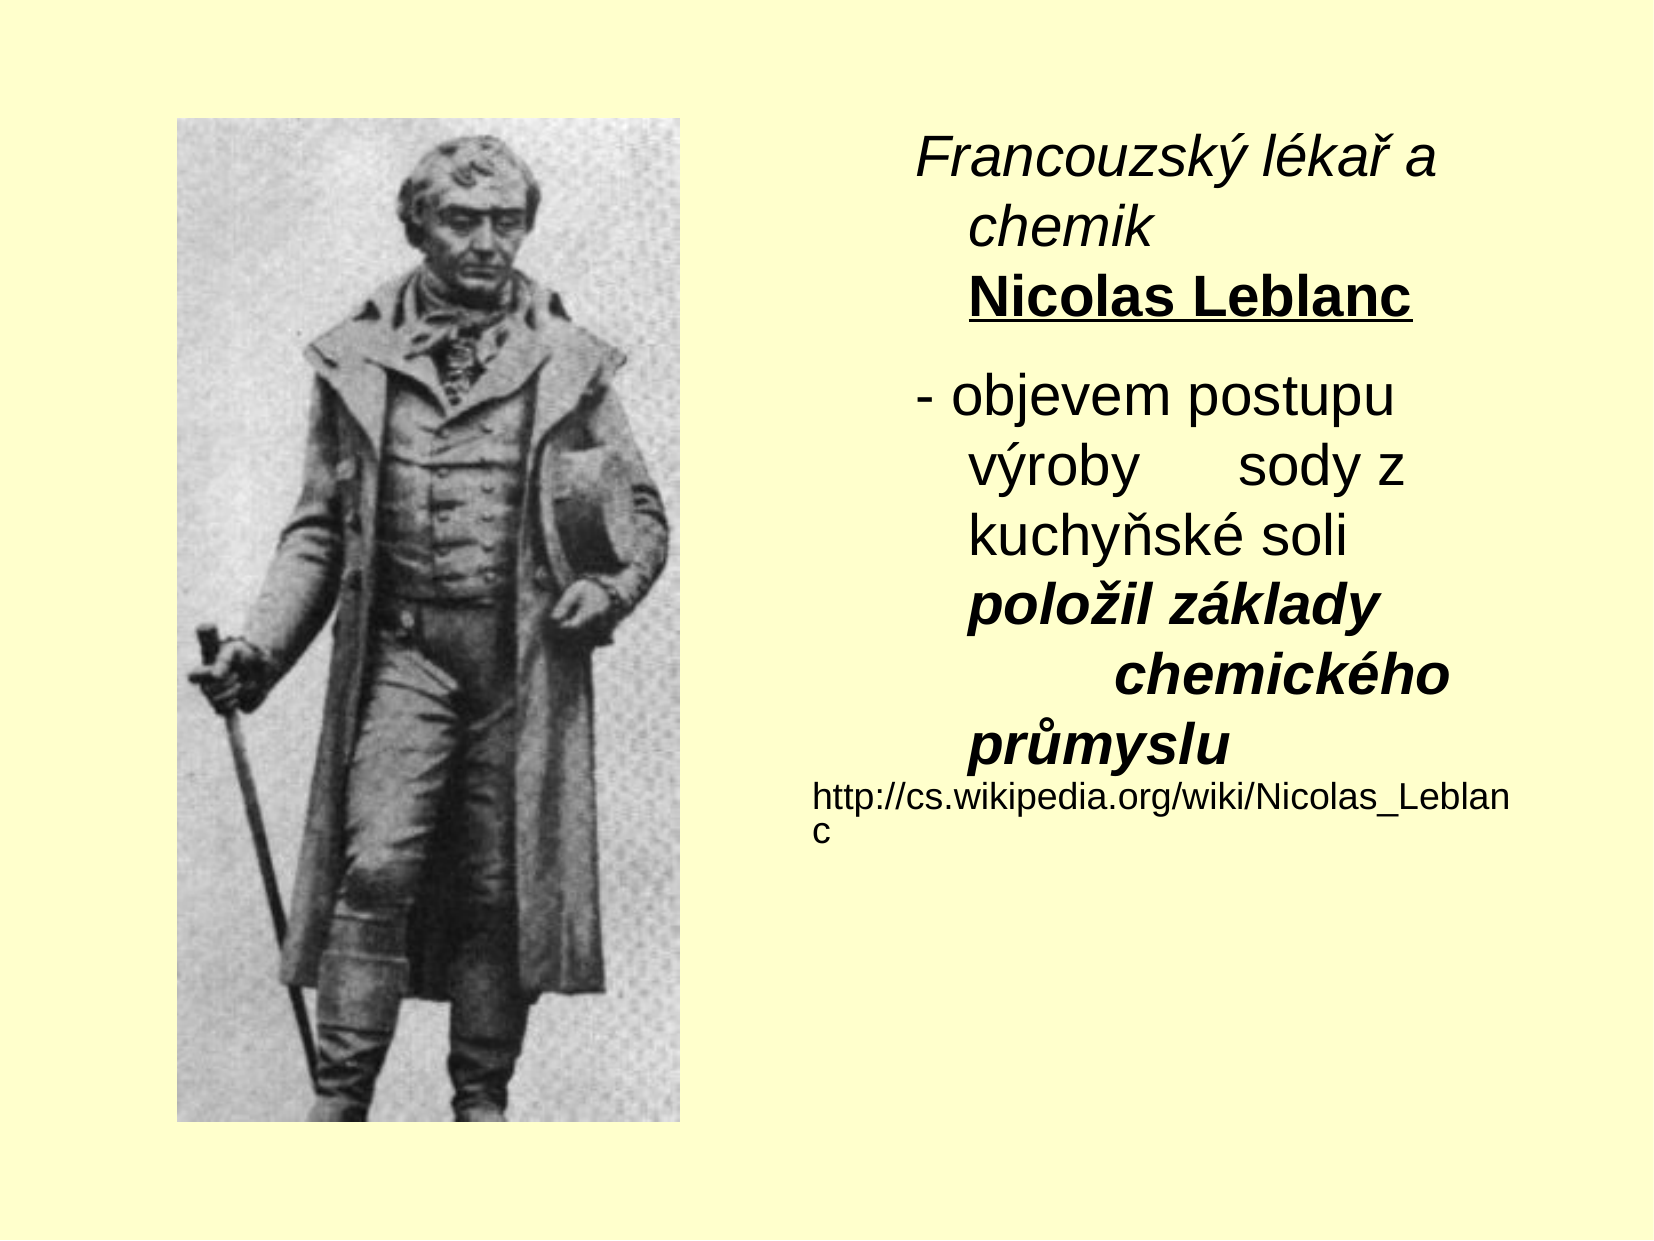

# Francouzský lékař a chemik Nicolas Leblanc
- objevem postupu výroby sody z kuchyňské soli položil základy chemického průmyslu
http://cs.wikipedia.org/wiki/Nicolas_Leblanc